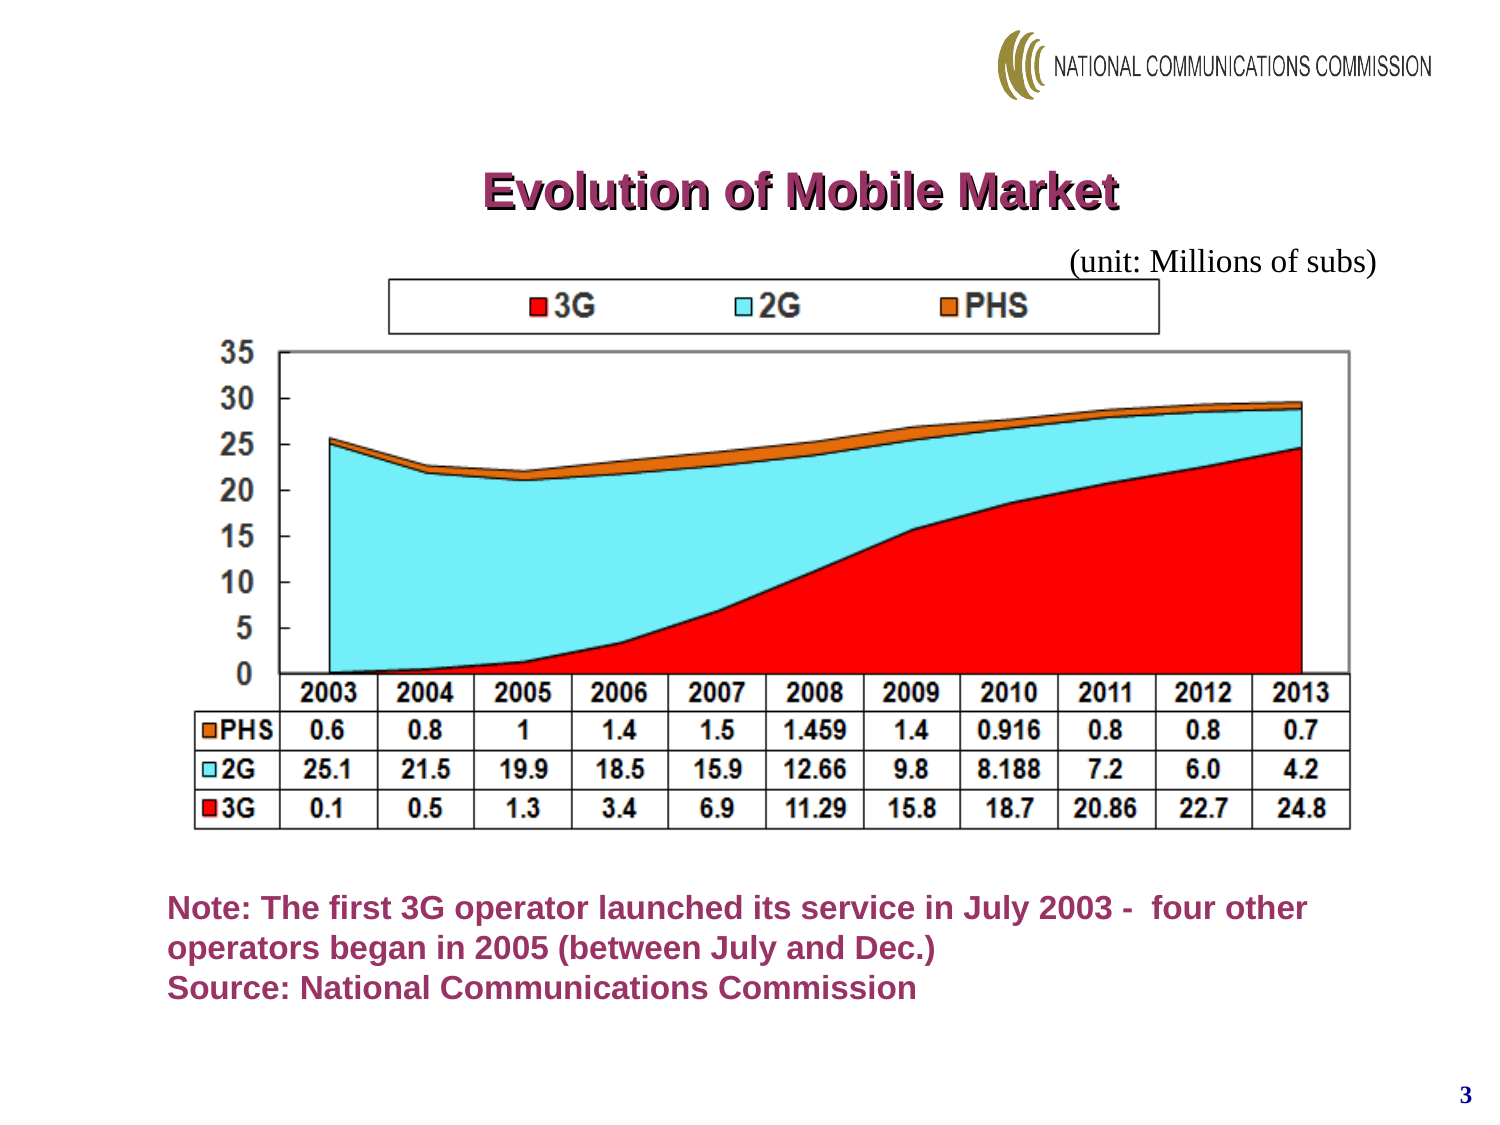

# Evolution of Mobile Market
(unit: Millions of subs)
Note: The first 3G operator launched its service in July 2003 - four other operators began in 2005 (between July and Dec.)
Source: National Communications Commission